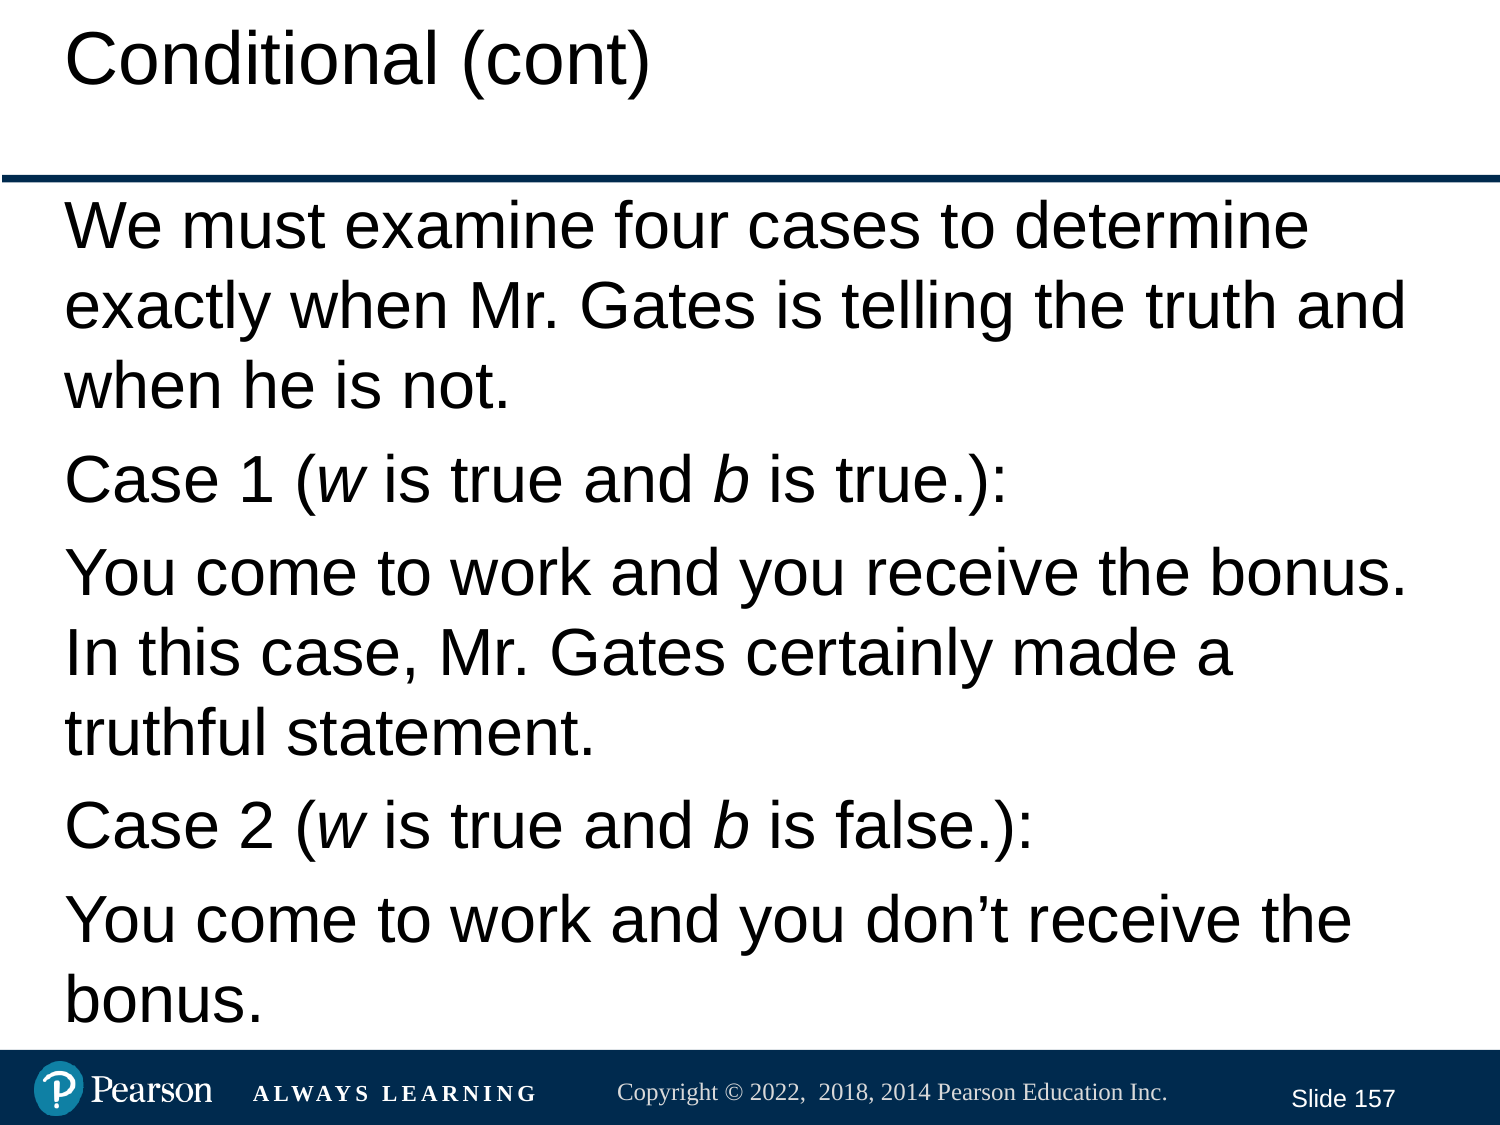

# Conditional (cont)
We must examine four cases to determine exactly when Mr. Gates is telling the truth and when he is not.
Case 1 (w is true and b is true.):
You come to work and you receive the bonus. In this case, Mr. Gates certainly made a truthful statement.
Case 2 (w is true and b is false.):
You come to work and you don’t receive the bonus.